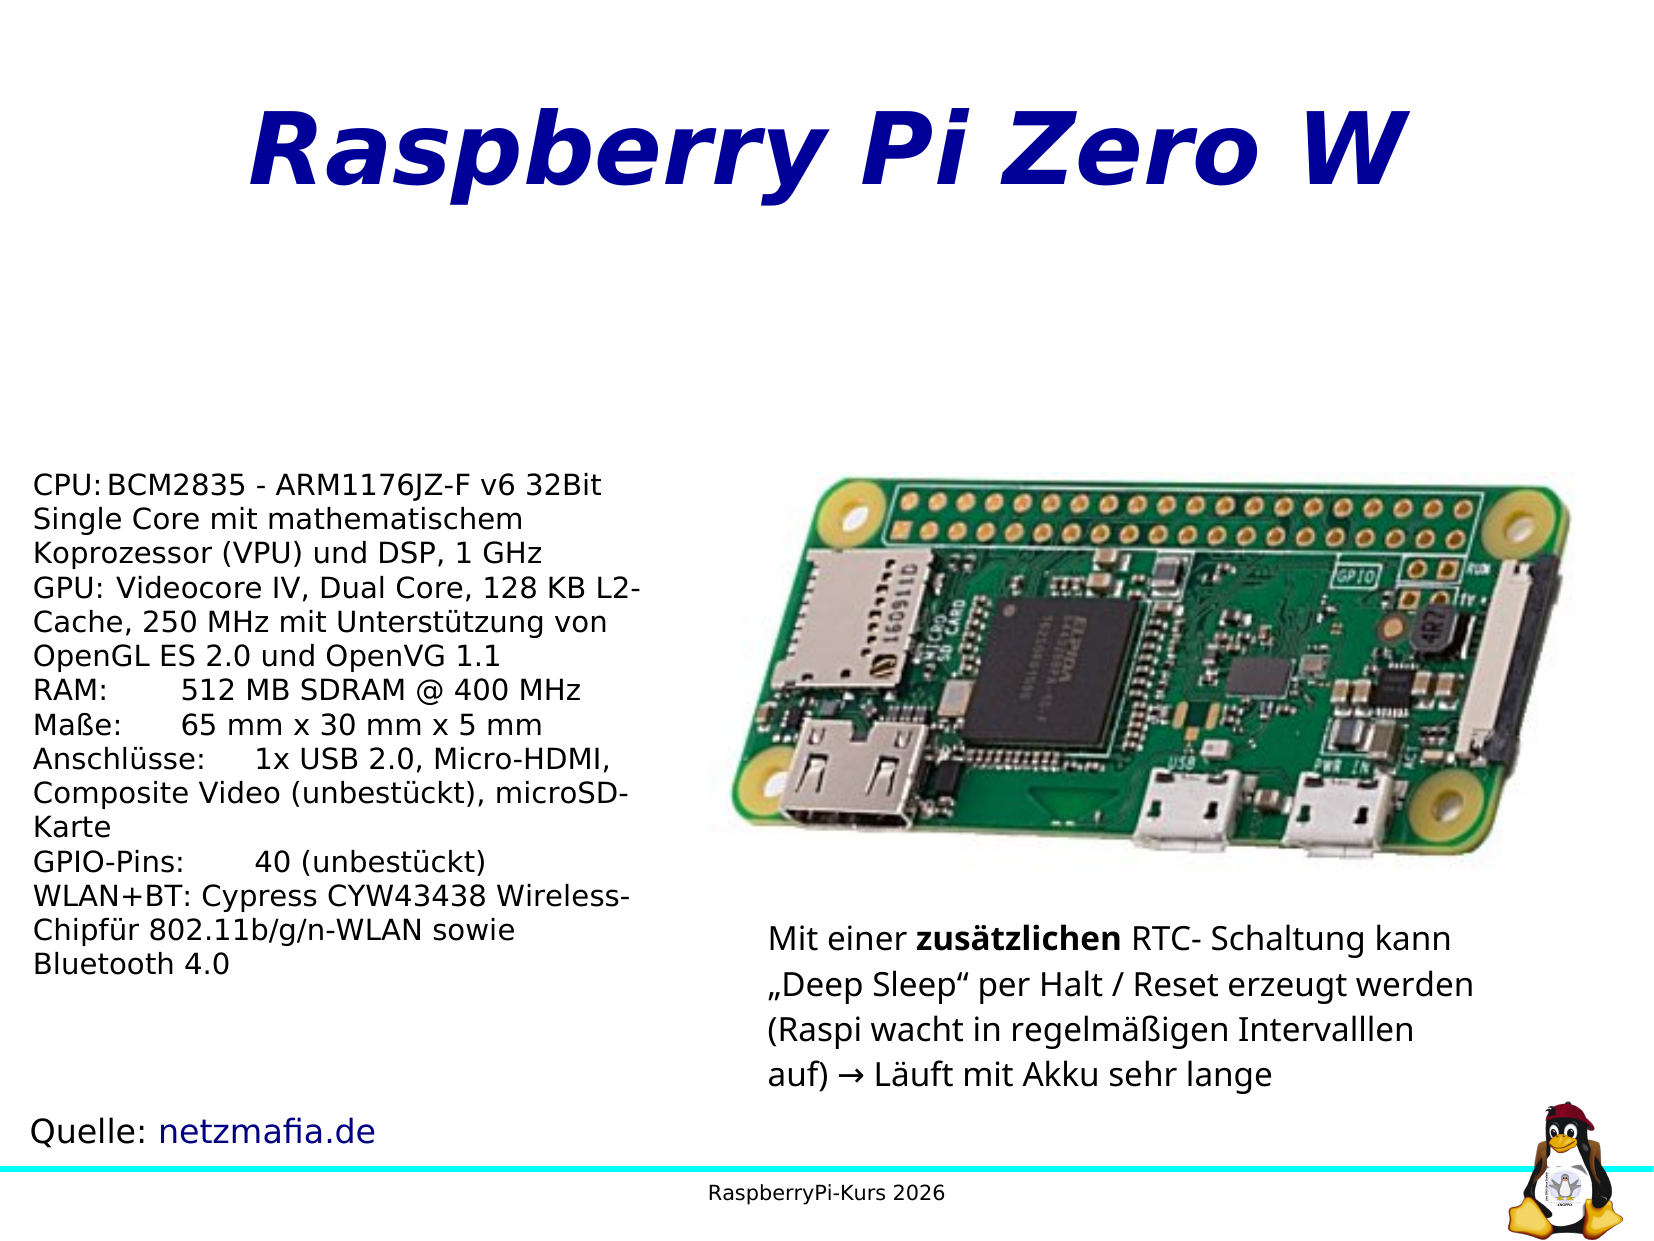

# Raspberry Pi Zero W
CPU:	BCM2835 - ARM1176JZ-F v6 32Bit Single Core mit mathematischem Koprozessor (VPU) und DSP, 1 GHz
GPU:	 Videocore IV, Dual Core, 128 KB L2-Cache, 250 MHz mit Unterstützung von OpenGL ES 2.0 und OpenVG 1.1
RAM:	512 MB SDRAM @ 400 MHz
Maße:	65 mm x 30 mm x 5 mm
Anschlüsse:	1x USB 2.0, Micro-HDMI, Composite Video (unbestückt), microSD-Karte
GPIO-Pins:	40 (unbestückt)
WLAN+BT: Cypress CYW43438 Wireless-Chipfür 802.11b/g/n-WLAN sowie Bluetooth 4.0
Mit einer zusätzlichen RTC- Schaltung kann „Deep Sleep“ per Halt / Reset erzeugt werden (Raspi wacht in regelmäßigen Intervalllen auf) → Läuft mit Akku sehr lange
Quelle: netzmafia.de